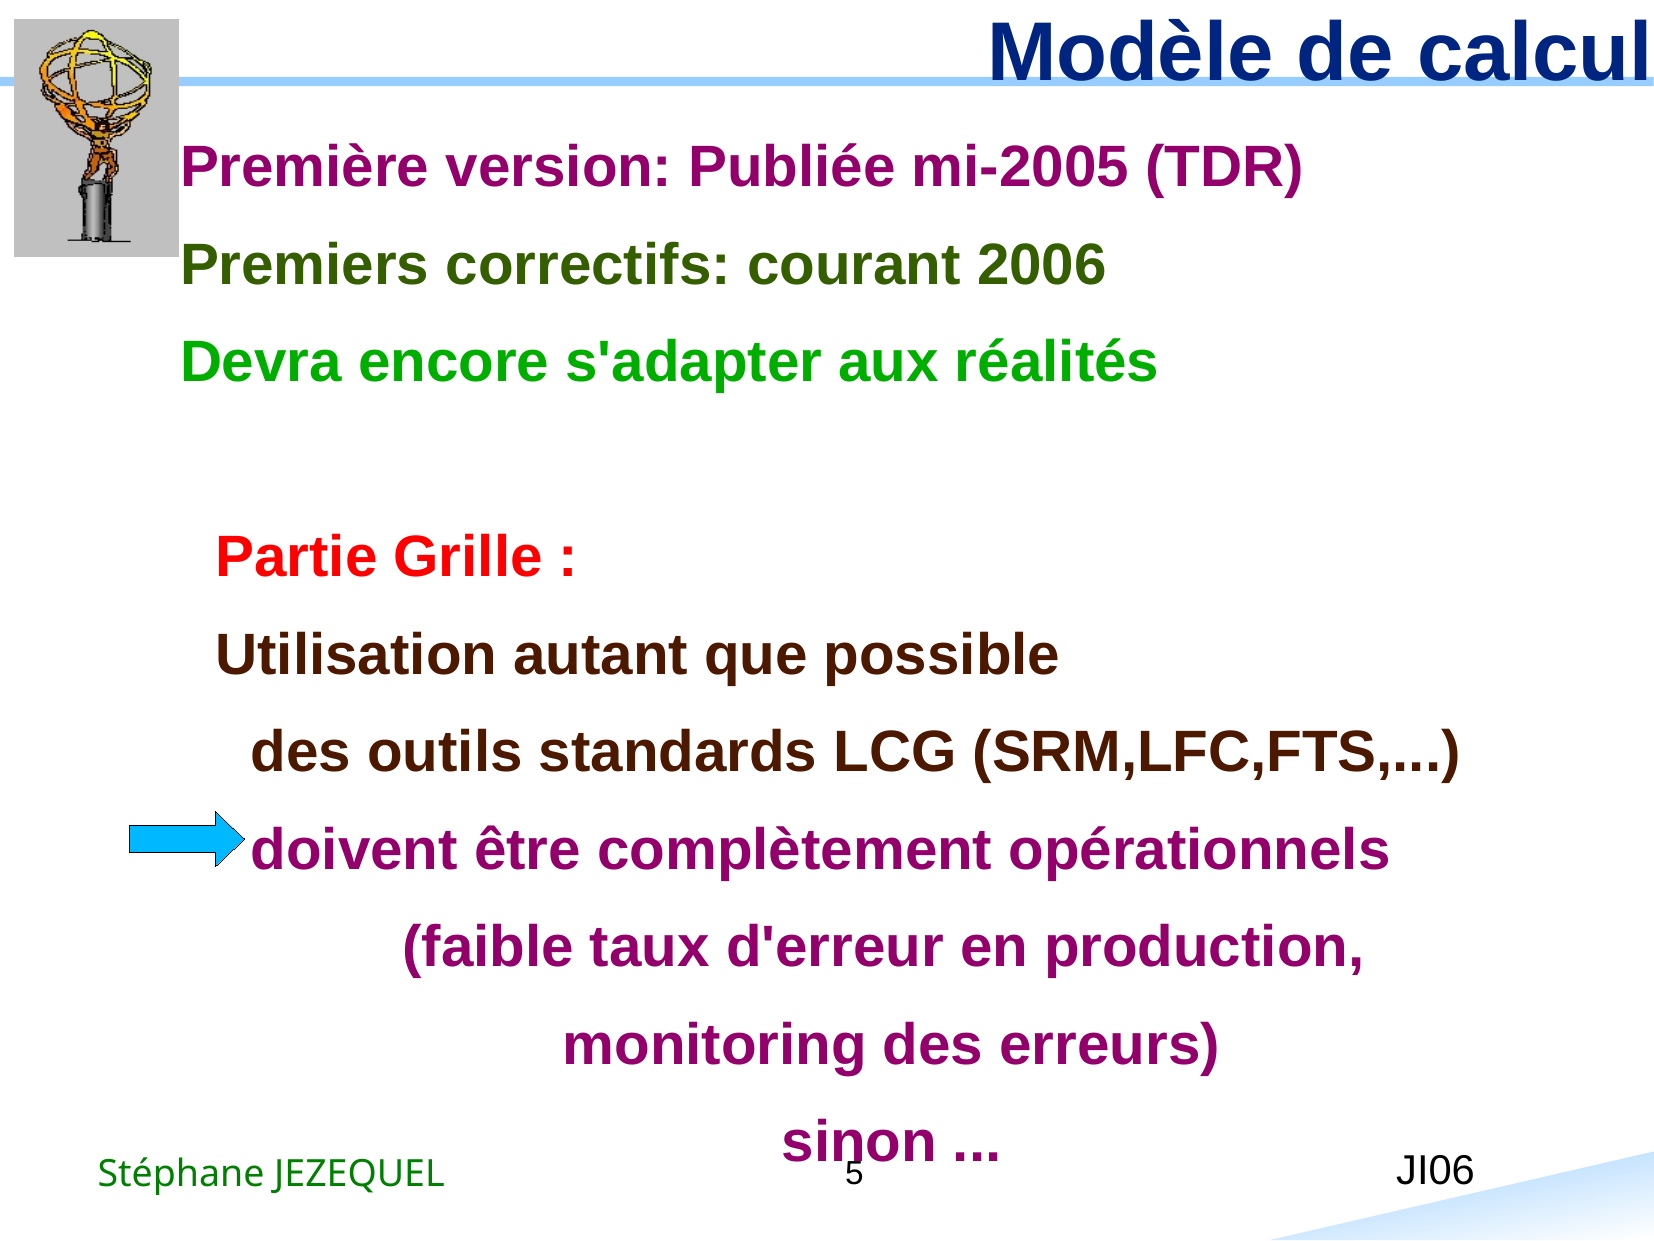

# Modèle de calcul
Première version: Publiée mi-2005 (TDR)
Premiers correctifs: courant 2006
Devra encore s'adapter aux réalités
Partie Grille :
Utilisation autant que possible
	des outils standards LCG (SRM,LFC,FTS,...)
doivent être complètement opérationnels
(faible taux d'erreur en production,
monitoring des erreurs)
sinon ...